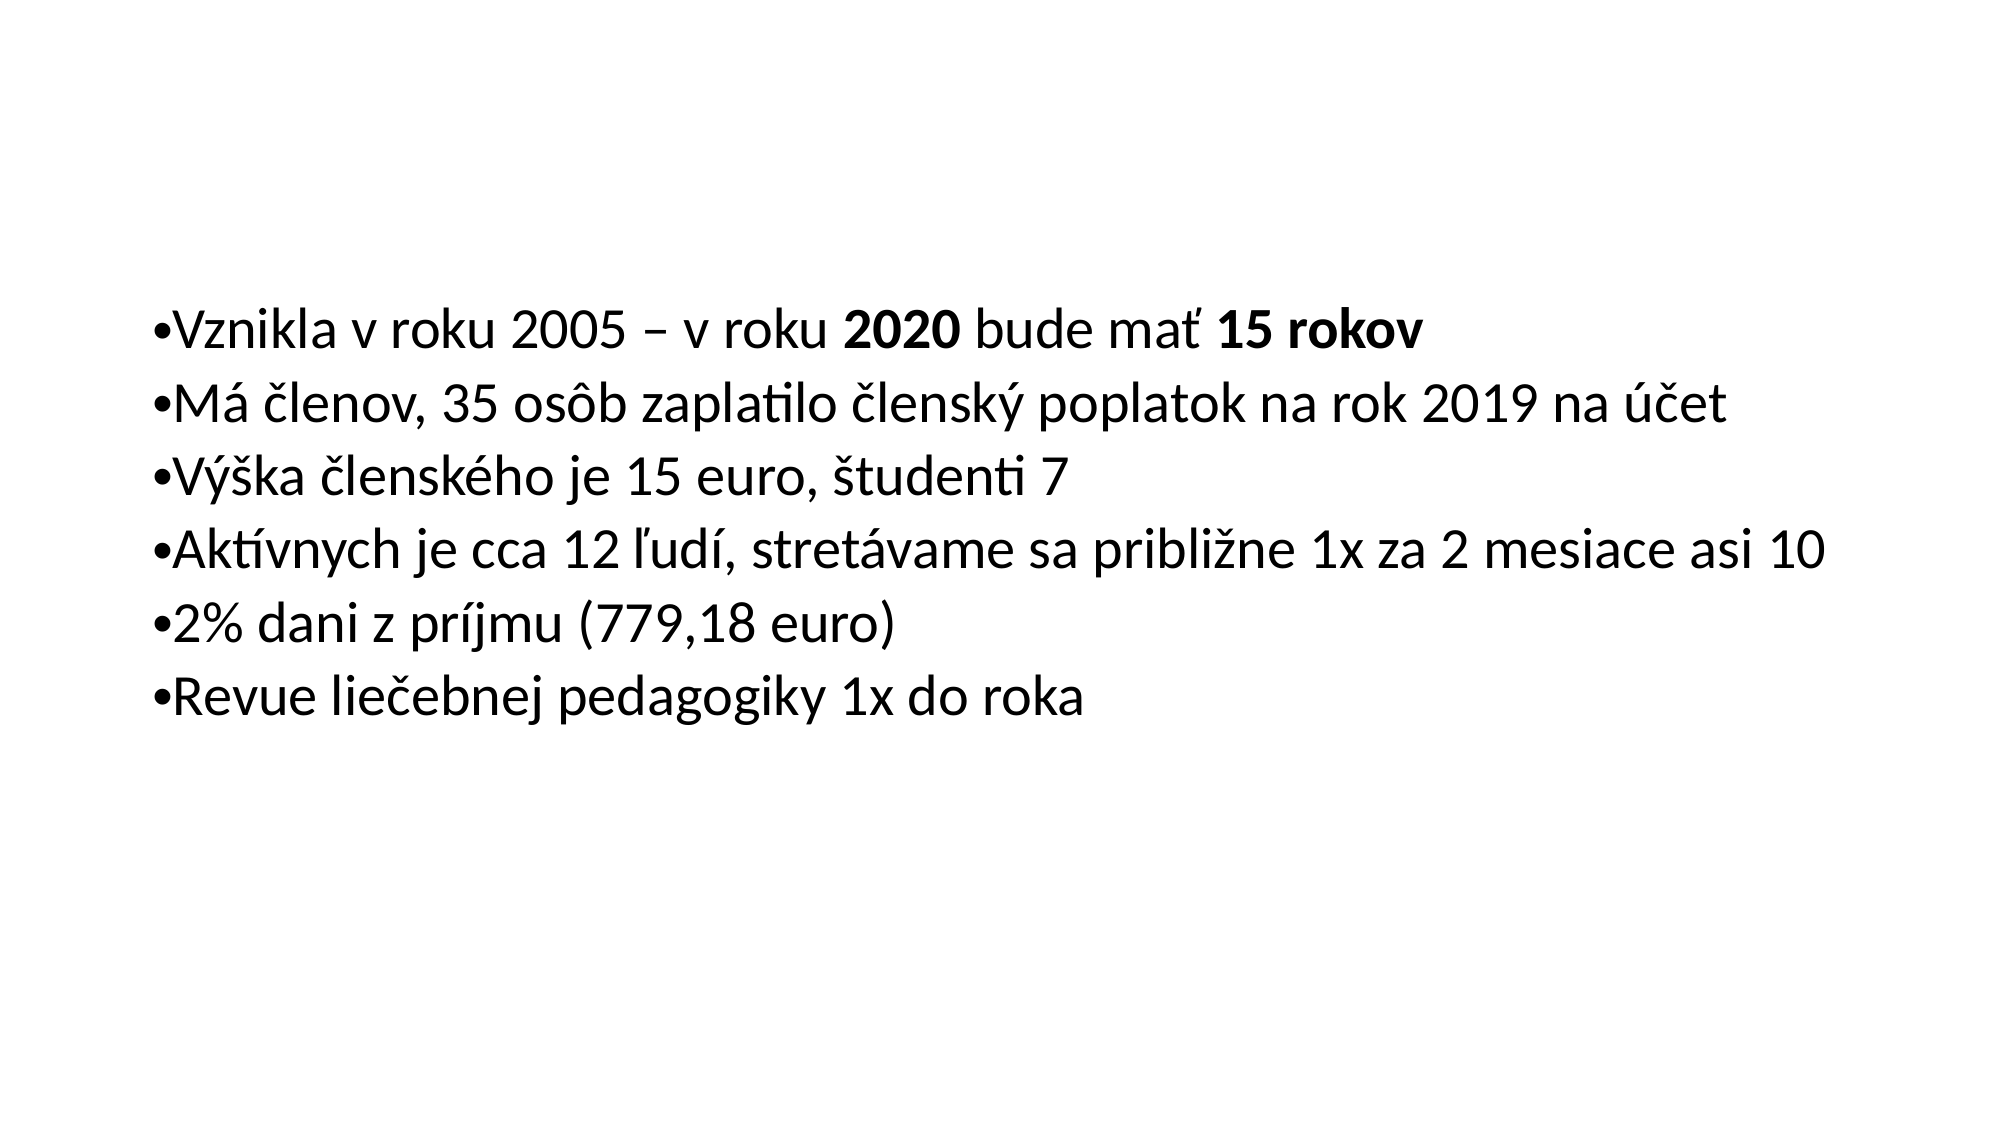

#
Vznikla v roku 2005 – v roku 2020 bude mať 15 rokov
Má členov, 35 osôb zaplatilo členský poplatok na rok 2019 na účet
Výška členského je 15 euro, študenti 7
Aktívnych je cca 12 ľudí, stretávame sa približne 1x za 2 mesiace asi 10
2% dani z príjmu (779,18 euro)
Revue liečebnej pedagogiky 1x do roka